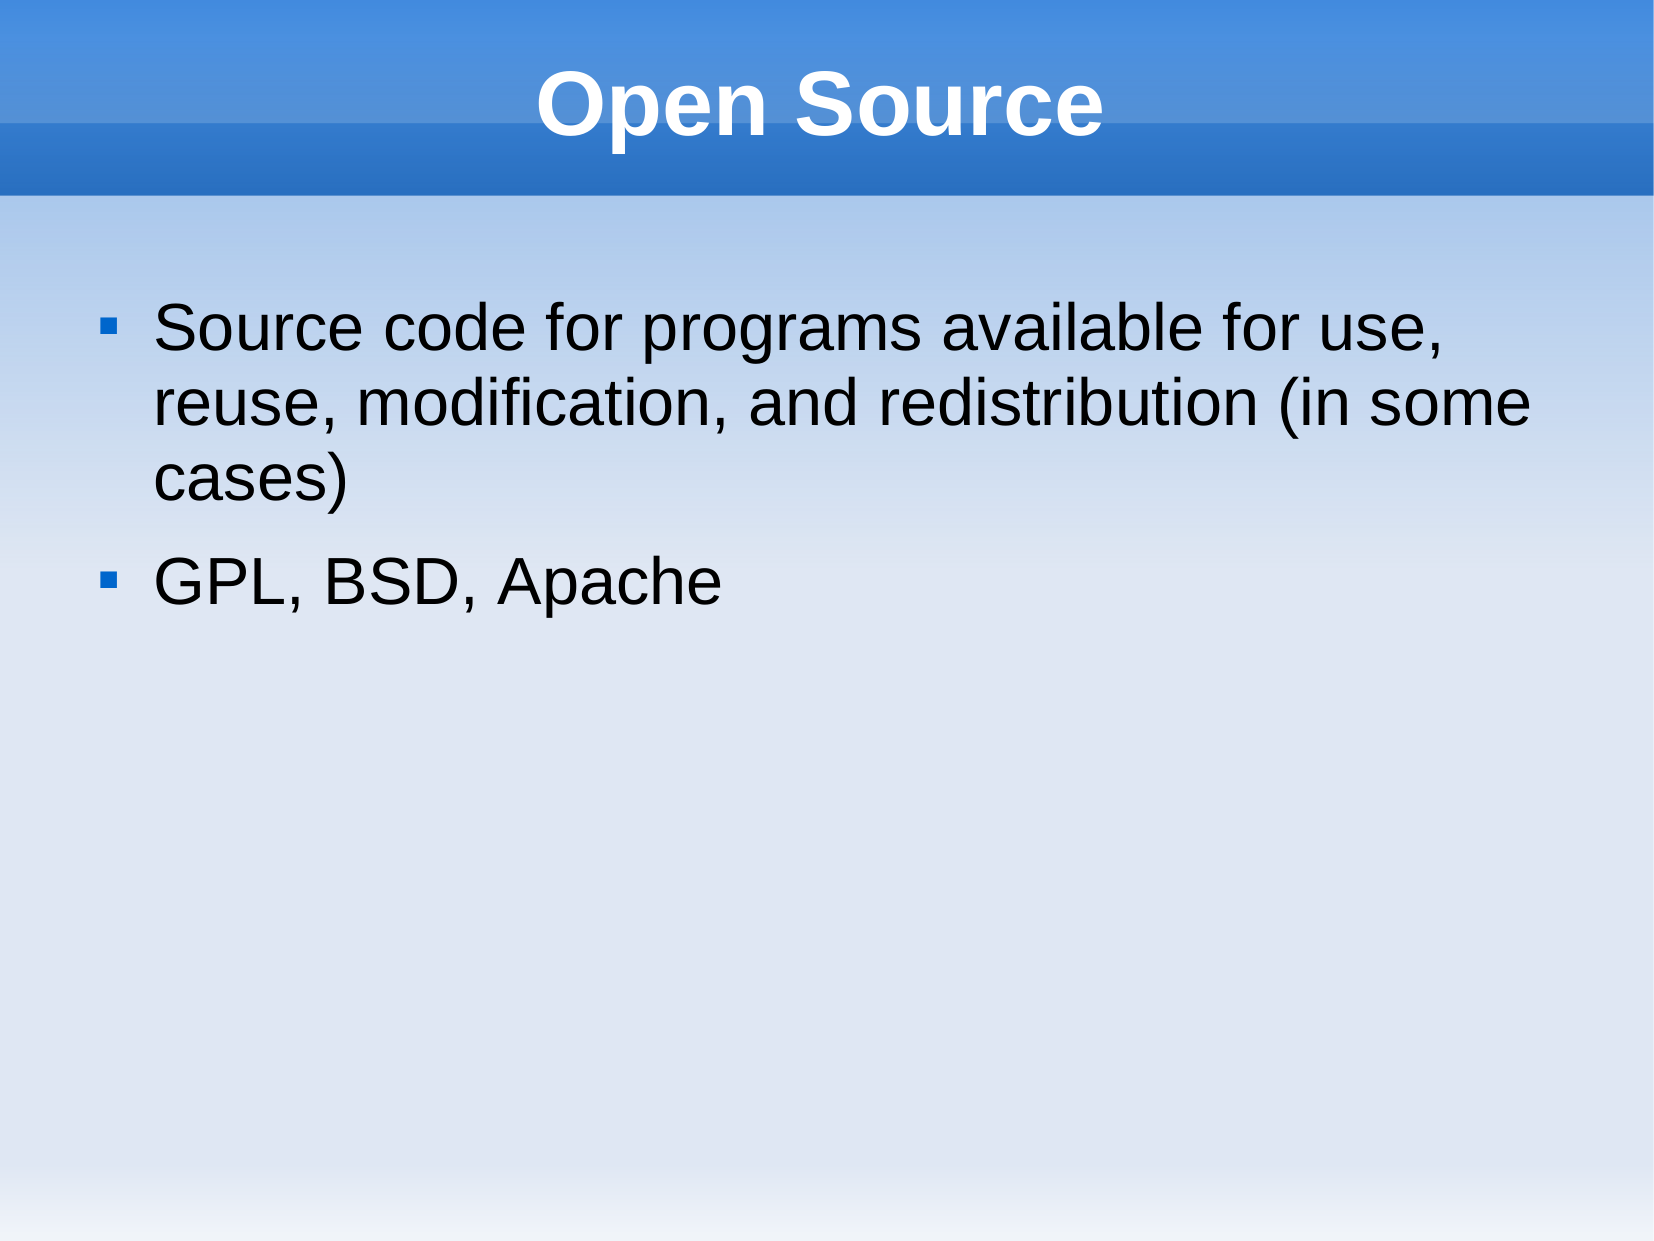

# Open Source
Source code for programs available for use, reuse, modification, and redistribution (in some cases)
GPL, BSD, Apache